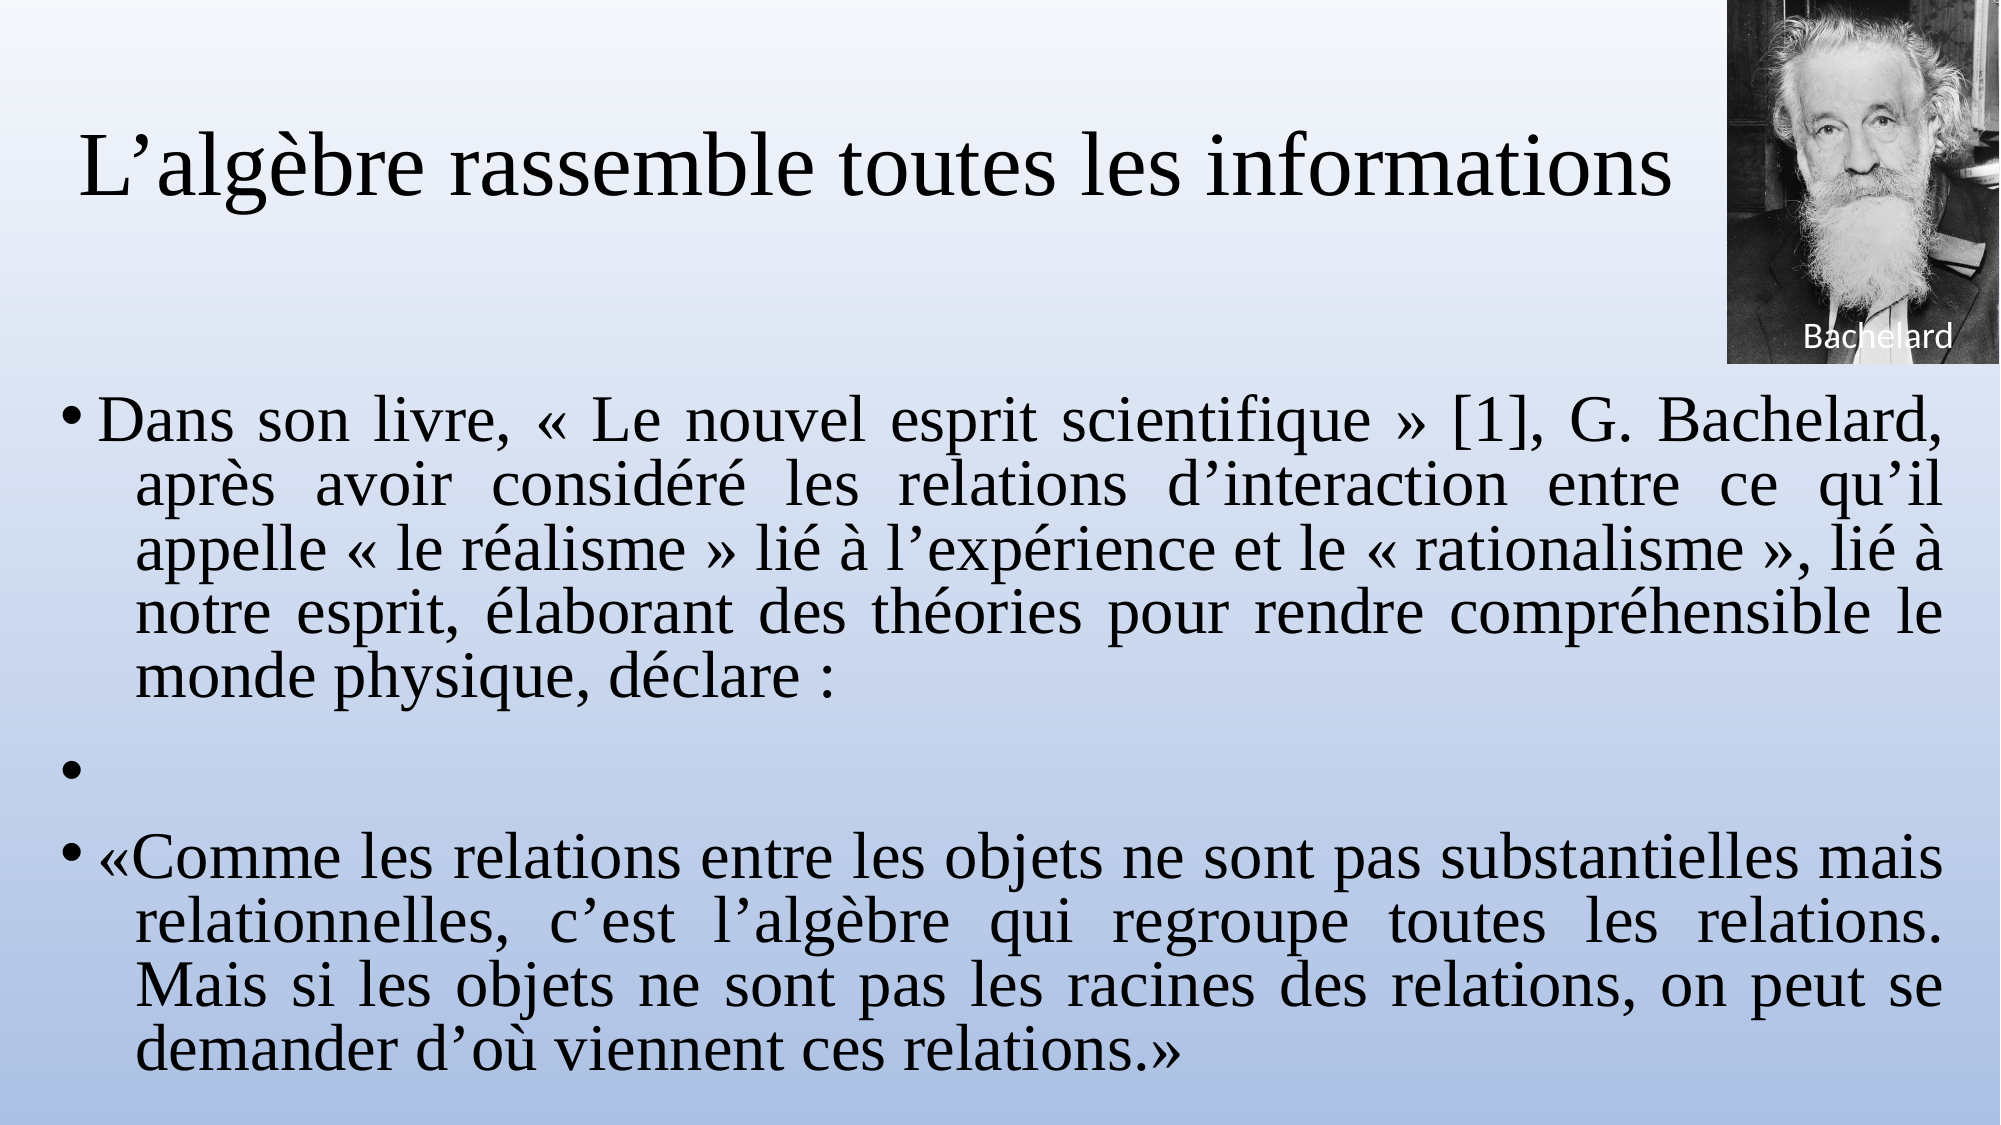

# L’algèbre rassemble toutes les informations
Bachelard
Dans son livre, « Le nouvel esprit scientifique » [1], G. Bachelard, après avoir considéré les relations d’interaction entre ce qu’il appelle « le réalisme » lié à l’expérience et le « rationalisme », lié à notre esprit, élaborant des théories pour rendre compréhensible le monde physique, déclare :
«Comme les relations entre les objets ne sont pas substantielles mais relationnelles, c’est l’algèbre qui regroupe toutes les relations. Mais si les objets ne sont pas les racines des relations, on peut se demander d’où viennent ces relations.»